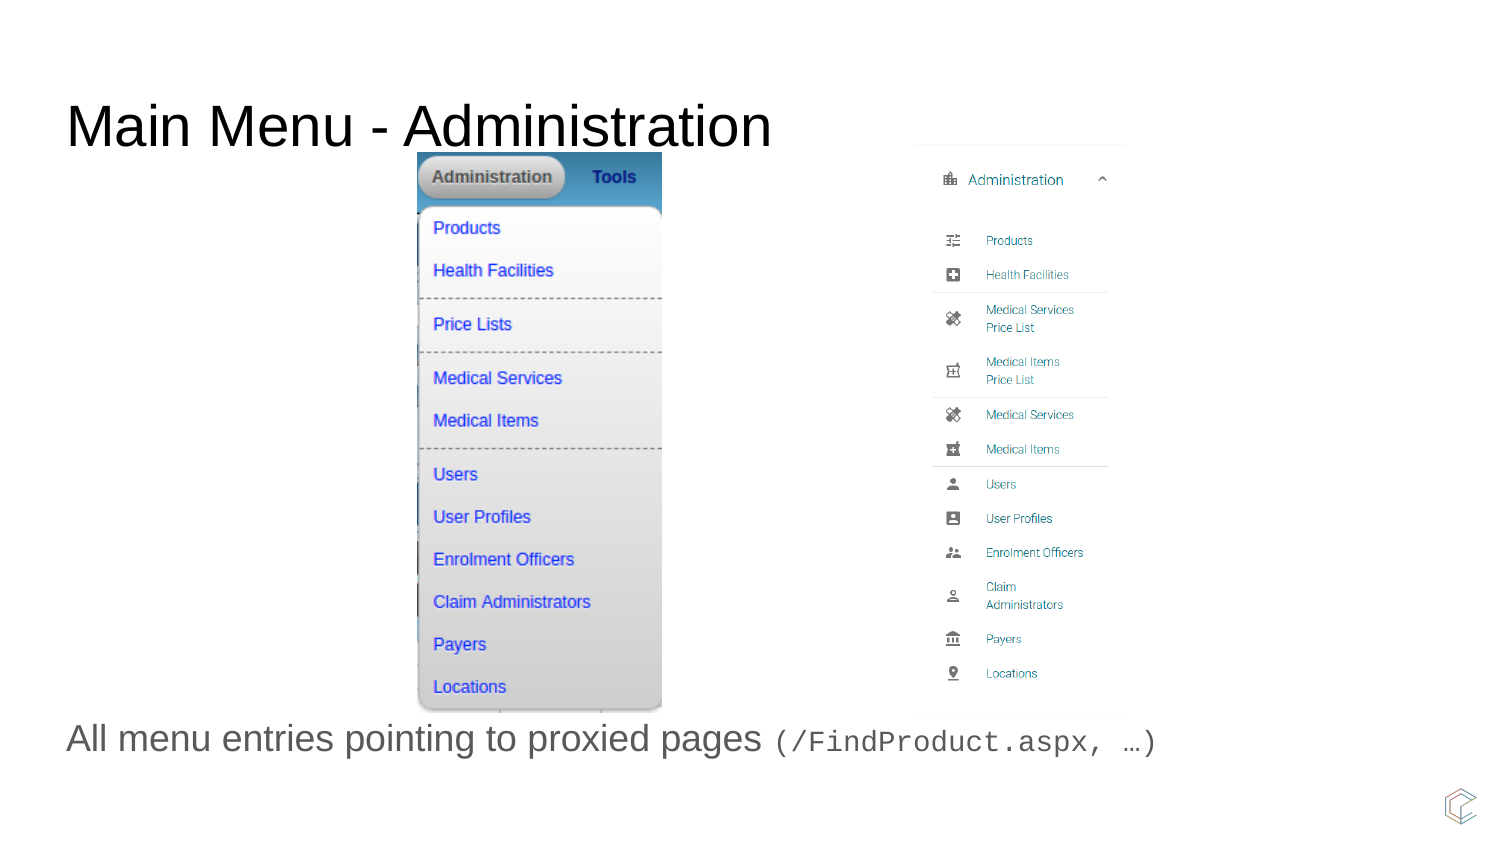

# Main Menu - Administration
All menu entries pointing to proxied pages (/FindProduct.aspx, …)